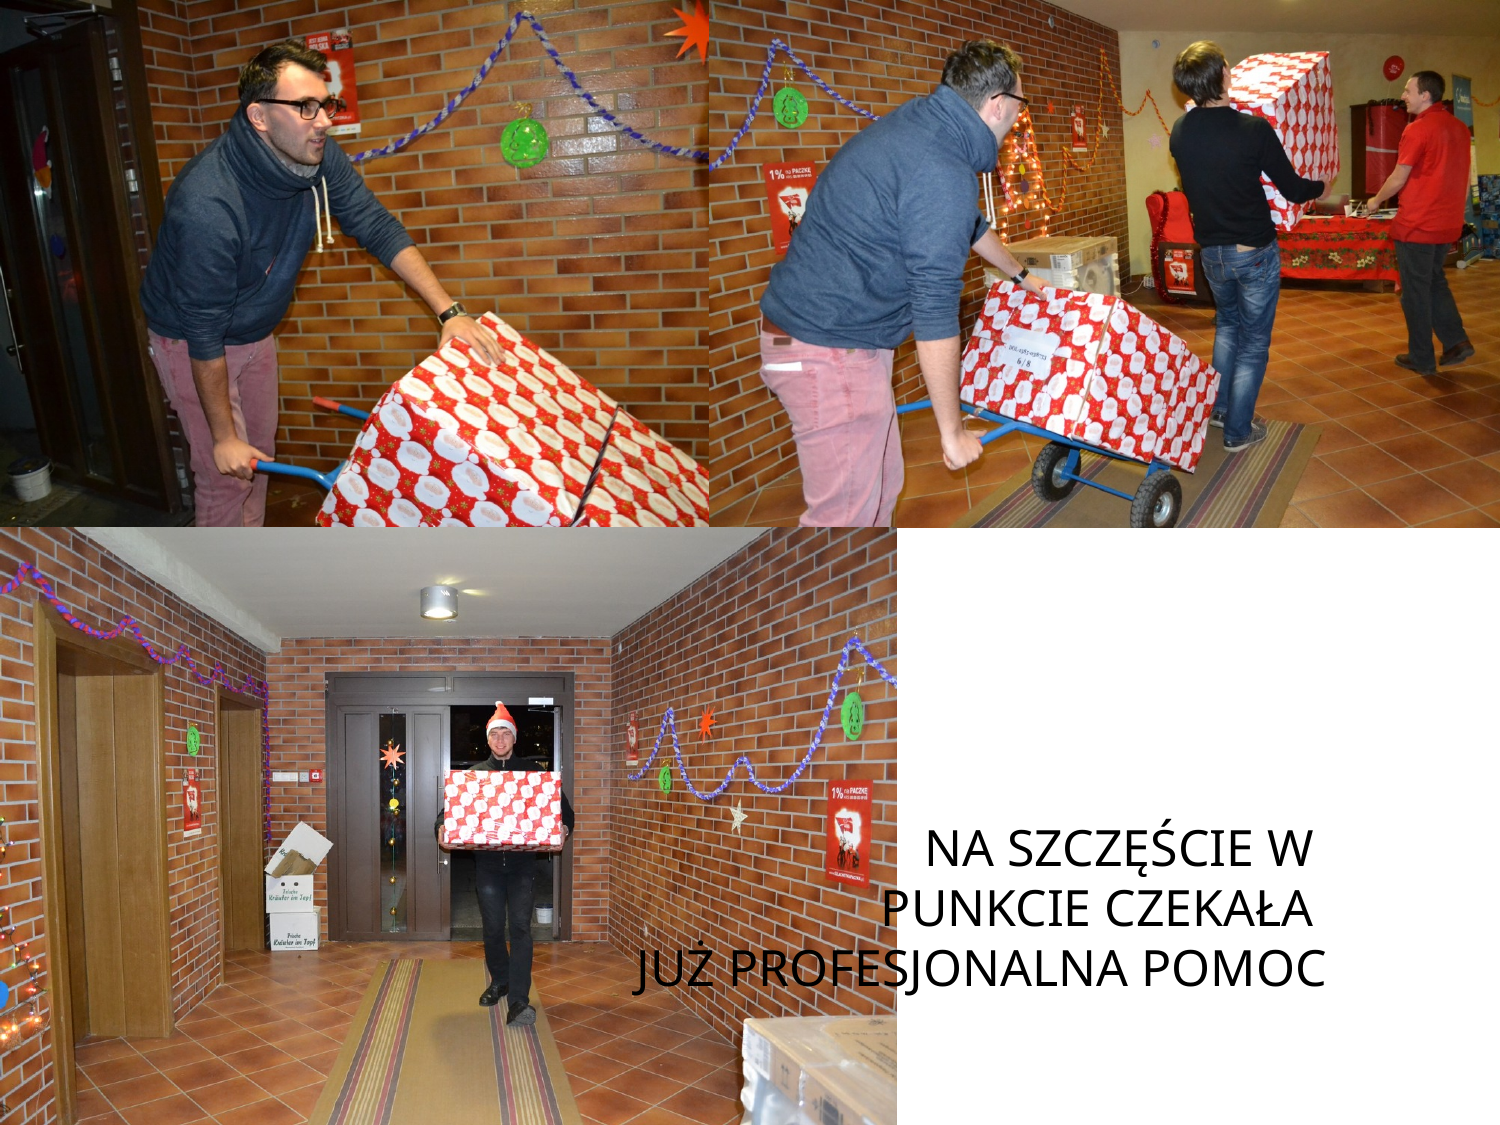

NA SZCZĘŚCIE W
PUNKCIE CZEKAŁA
JUŻ PROFESJONALNA POMOC